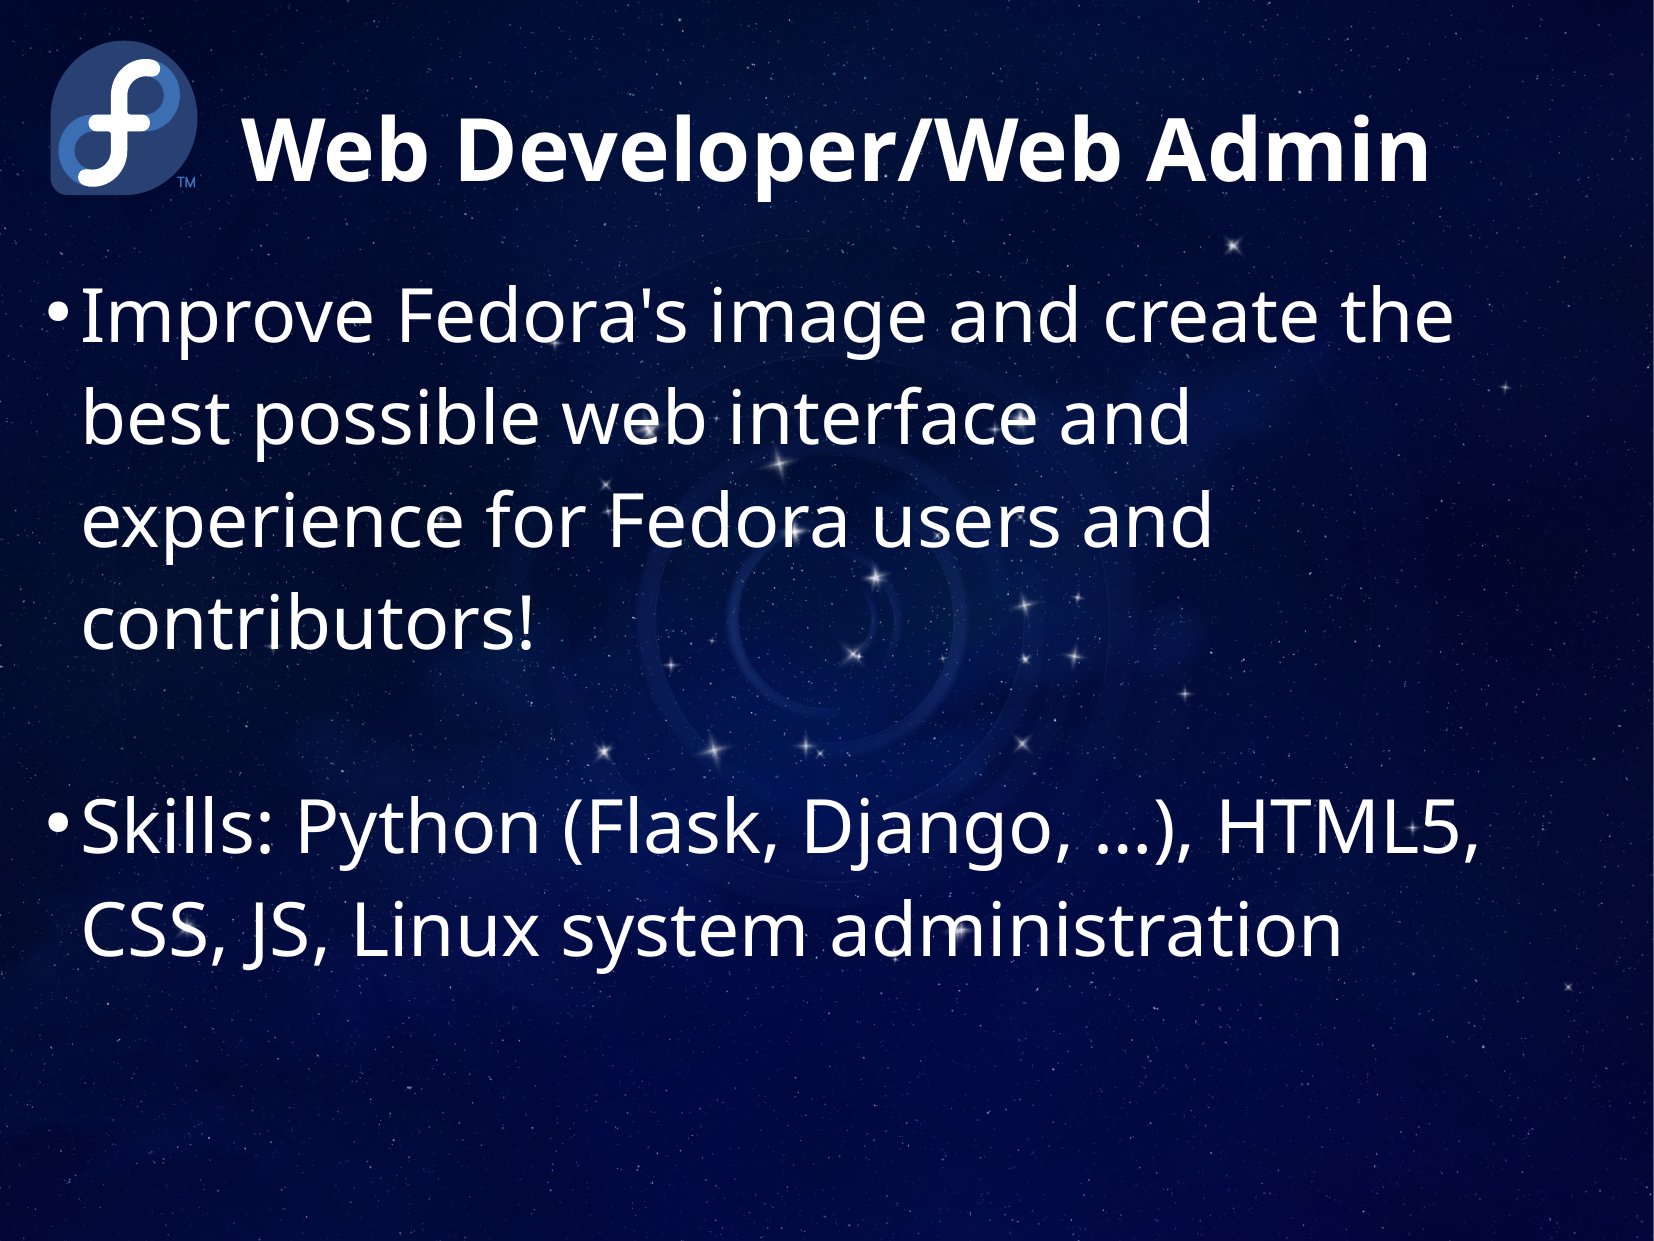

Web Developer/Web Admin
Improve Fedora's image and create the best possible web interface and experience for Fedora users and contributors!
Skills: Python (Flask, Django, …), HTML5, CSS, JS, Linux system administration